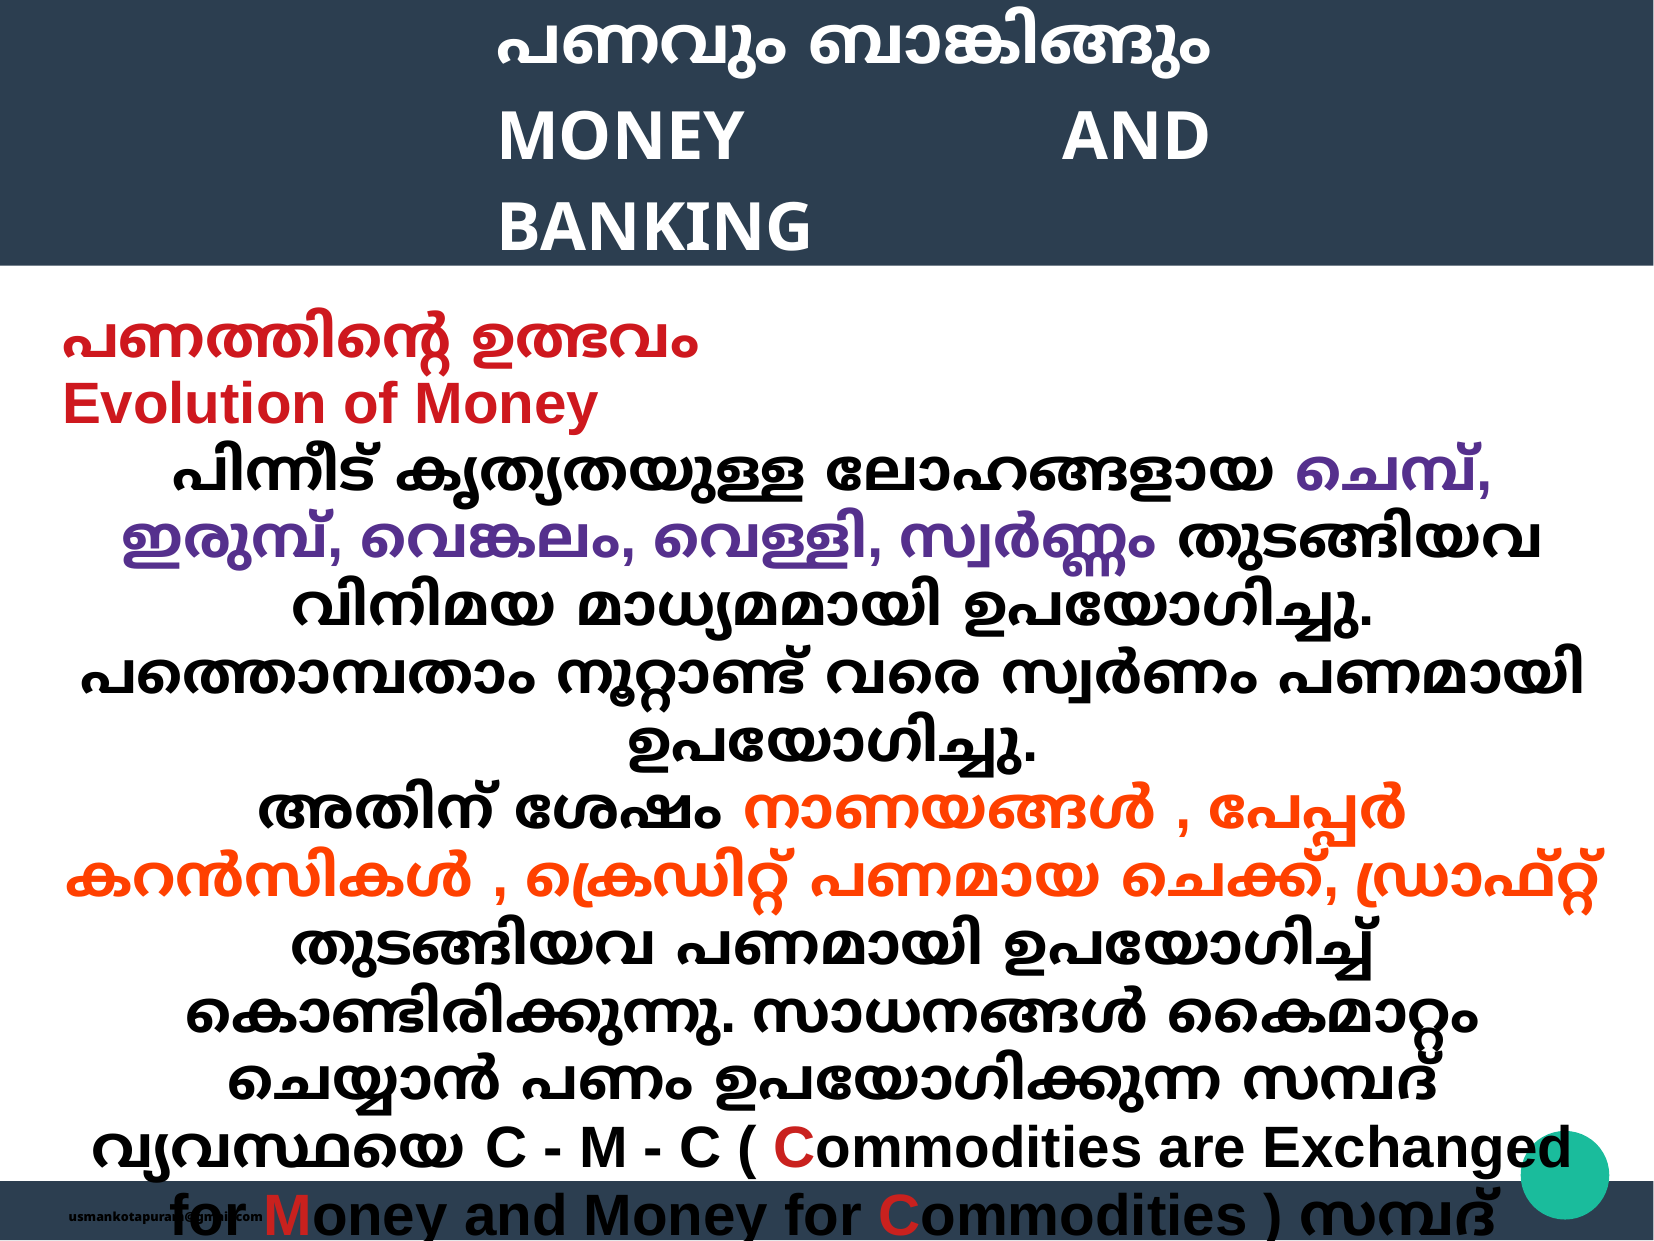

# പണവും ബാങ്കിങ്ങും MONEY AND BANKING
പണത്തിന്റെ ഉത്ഭവം
Evolution of Money
പിന്നീട് കൃത്യതയുള്ള ലോഹങ്ങളായ ചെമ്പ്, ഇരുമ്പ്, വെങ്കലം, വെള്ളി, സ്വർണ്ണം തുടങ്ങിയവ വിനിമയ മാധ്യമമായി ഉപയോഗിച്ചു. പത്തൊമ്പതാം നൂറ്റാണ്ട് വരെ സ്വർണം പണമായി ഉപയോഗിച്ചു.
അതിന് ശേഷം നാണയങ്ങൾ , പേപ്പർ കറൻസികൾ , ക്രെഡിറ്റ് പണമായ ചെക്ക്, ഡ്രാഫ്റ്റ് തുടങ്ങിയവ പണമായി ഉപയോഗിച്ച് കൊണ്ടിരിക്കുന്നു. സാധനങ്ങൾ കൈമാറ്റം ചെയ്യാൻ പണം ഉപയോഗിക്കുന്ന സമ്പദ് വ്യവസ്ഥയെ C - M - C ( Commodities are Exchanged for Money and Money for Commodities ) സമ്പദ് വ്യവസ്ഥ എന്ന് പറയുന്നു.